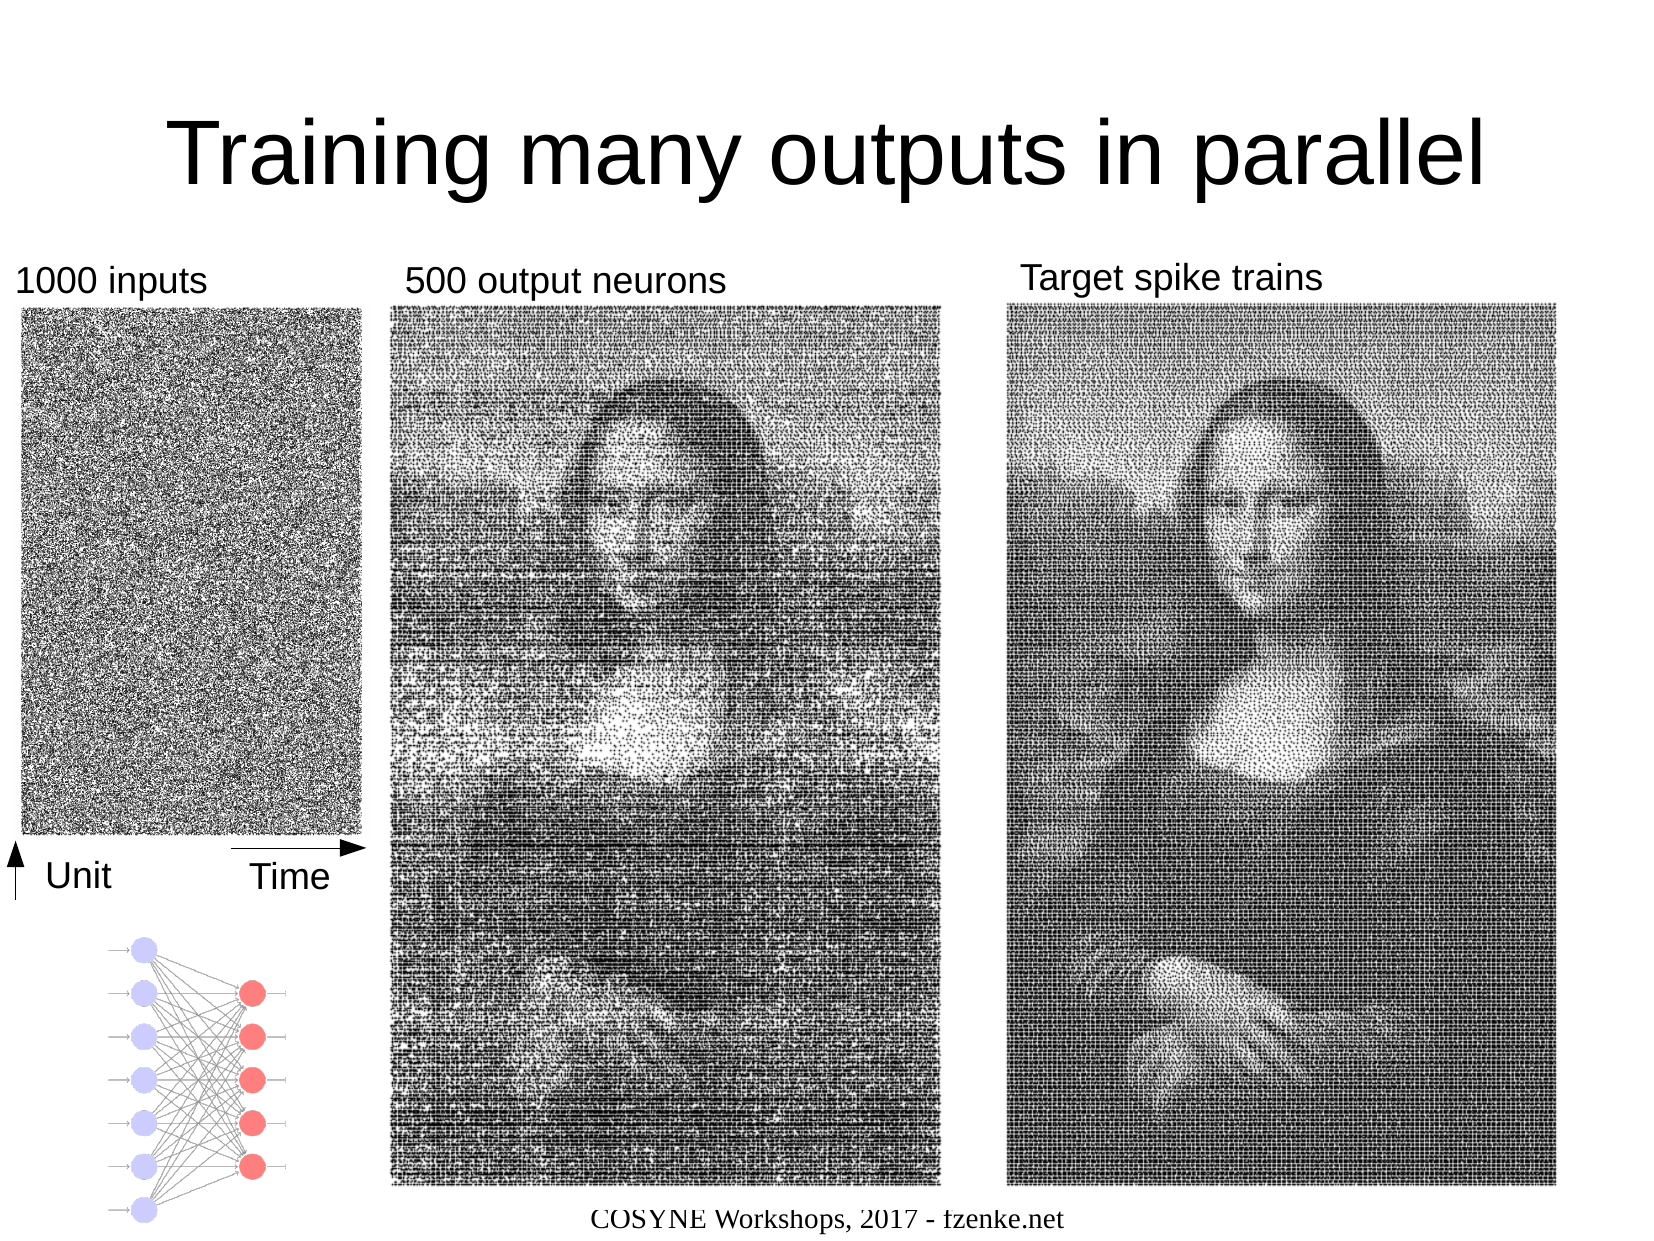

# Training many outputs in parallel
Target spike trains
1000 inputs
500 output neurons
Unit
Time
COSYNE Workshops, 2017 - fzenke.net